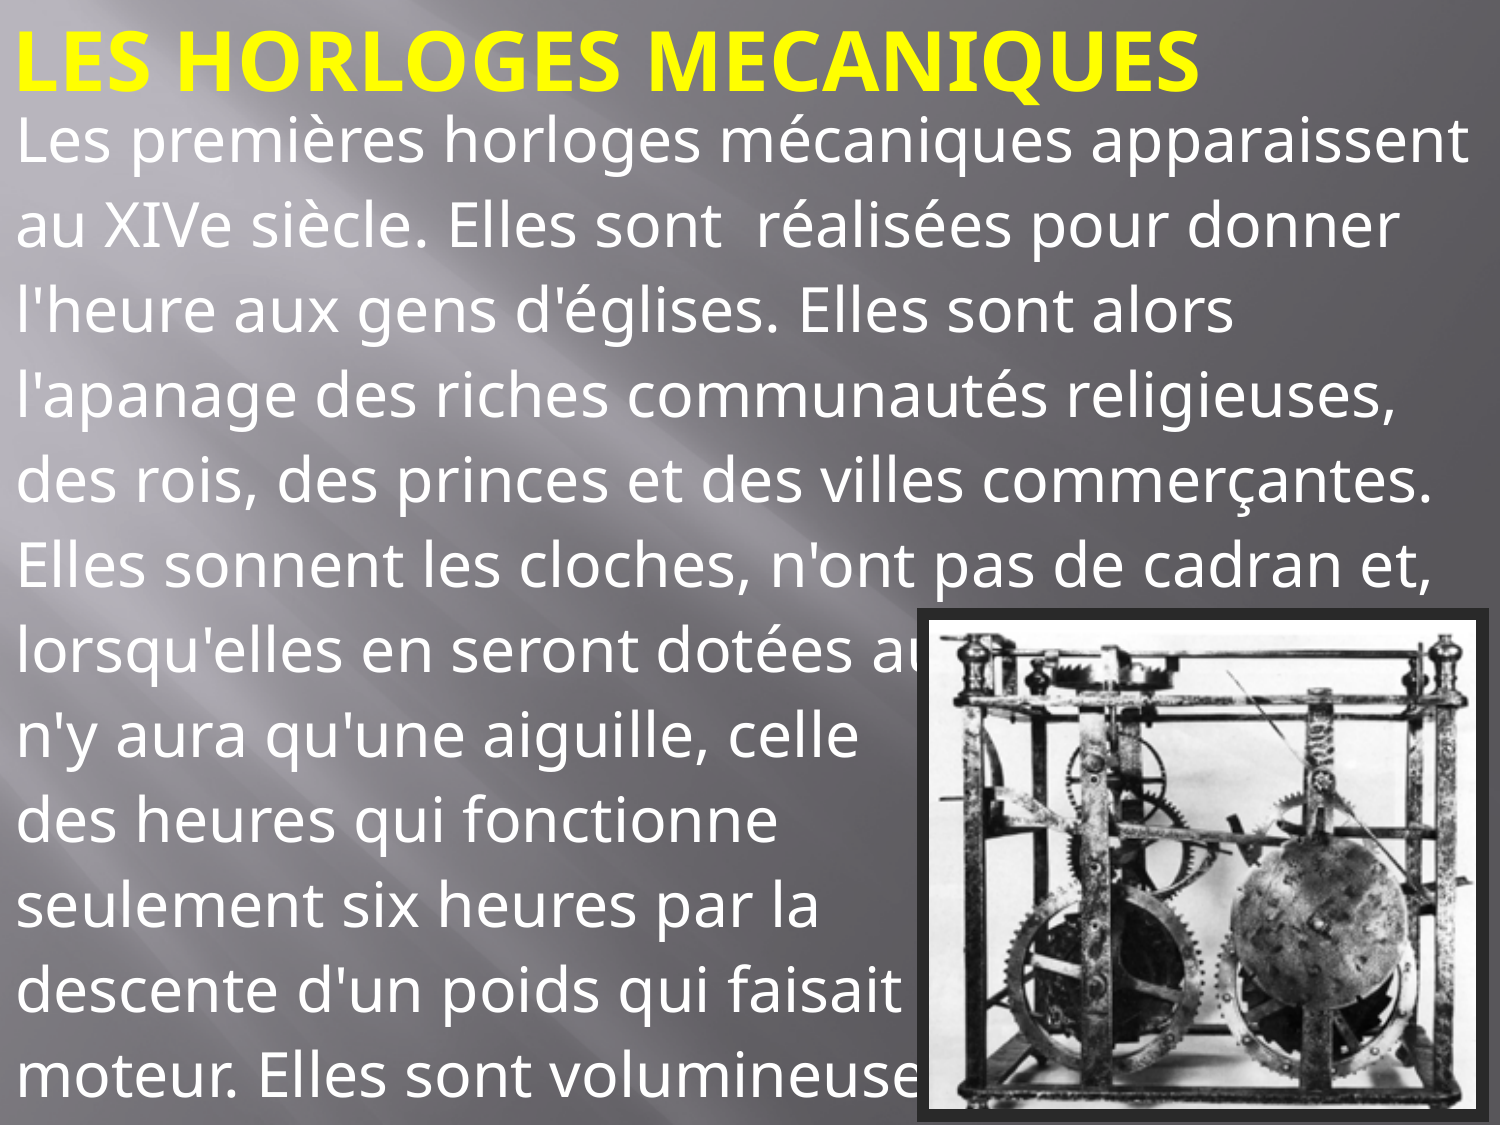

LES HORLOGES MECANIQUES
Les premières horloges mécaniques apparaissent au XIVe siècle. Elles sont réalisées pour donner l'heure aux gens d'églises. Elles sont alors l'apanage des riches communautés religieuses, des rois, des princes et des villes commerçantes. Elles sonnent les cloches, n'ont pas de cadran et, lorsqu'elles en seront dotées au XVe siècle, il
n'y aura qu'une aiguille, celle
des heures qui fonctionne
seulement six heures par la
descente d'un poids qui faisait
moteur. Elles sont volumineuses.